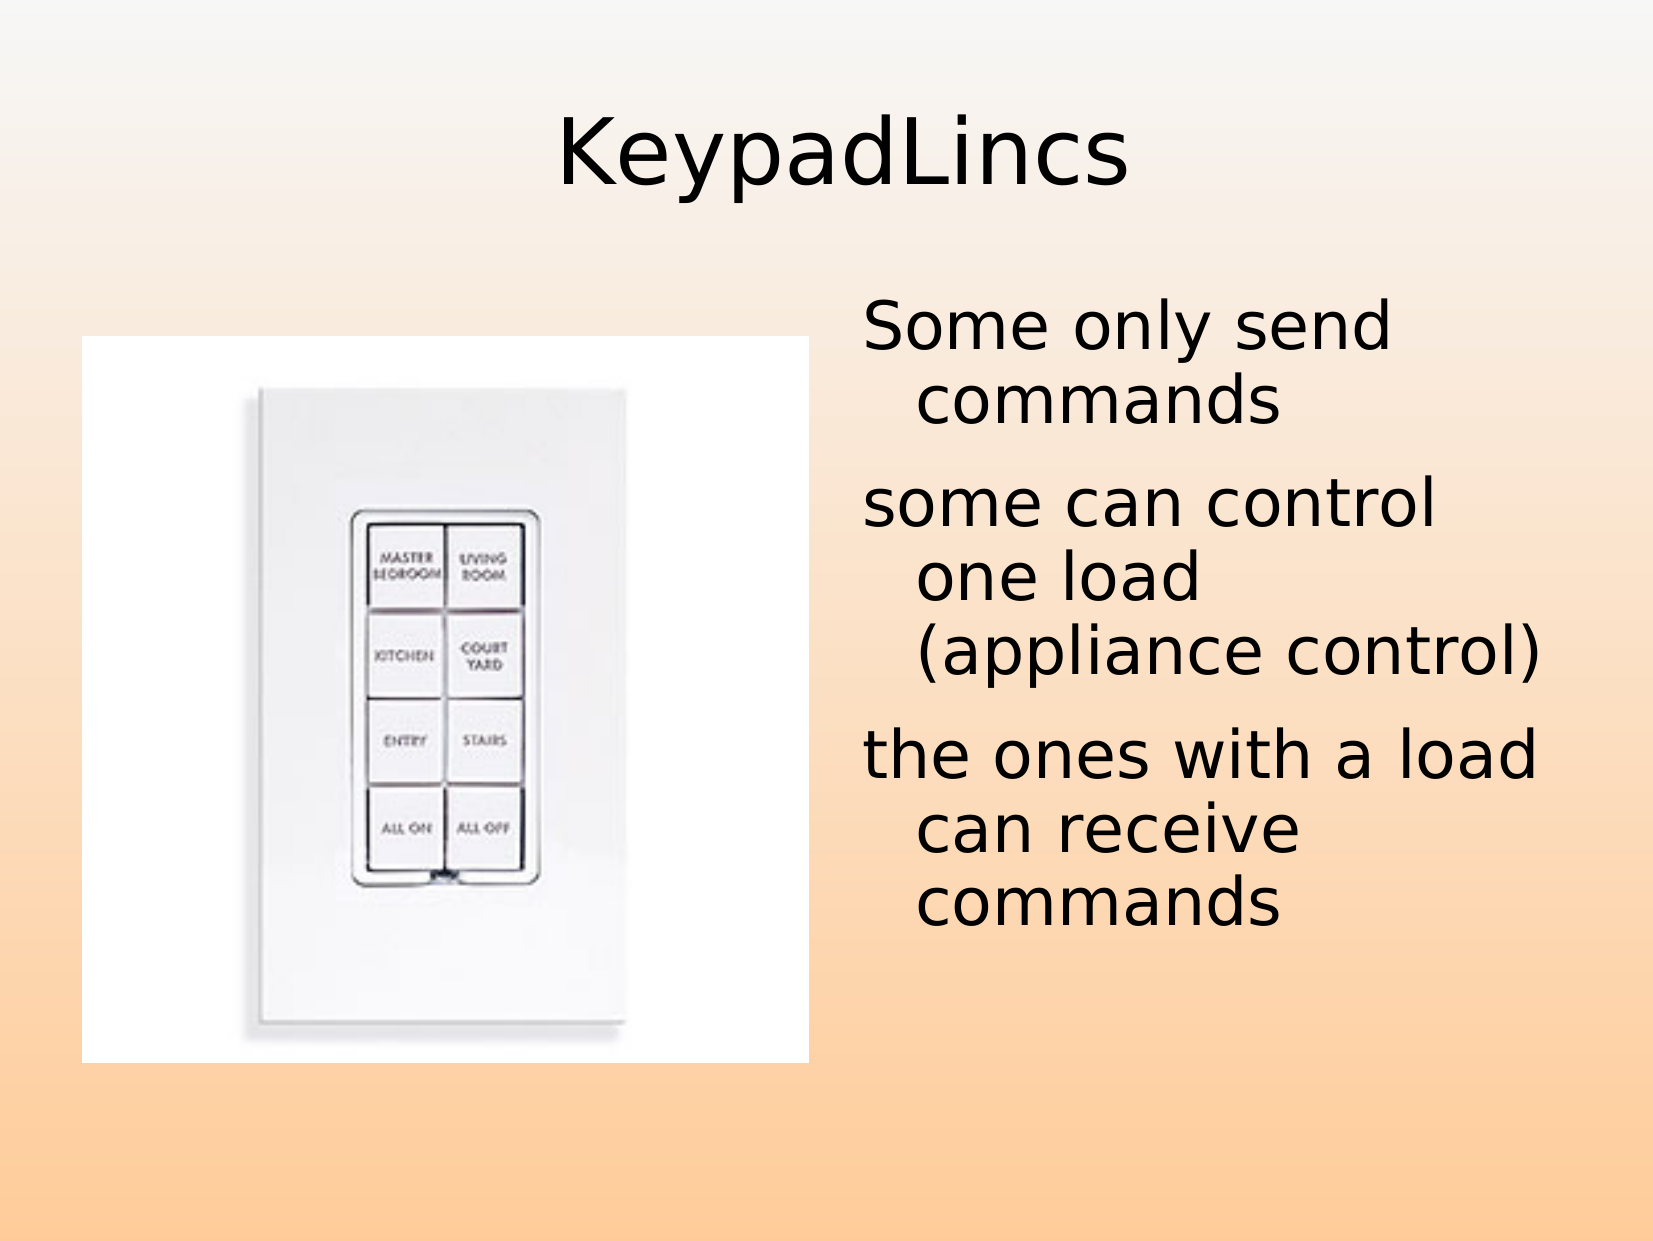

# KeypadLincs
Some only send commands
some can control one load (appliance control)
the ones with a load can receive commands